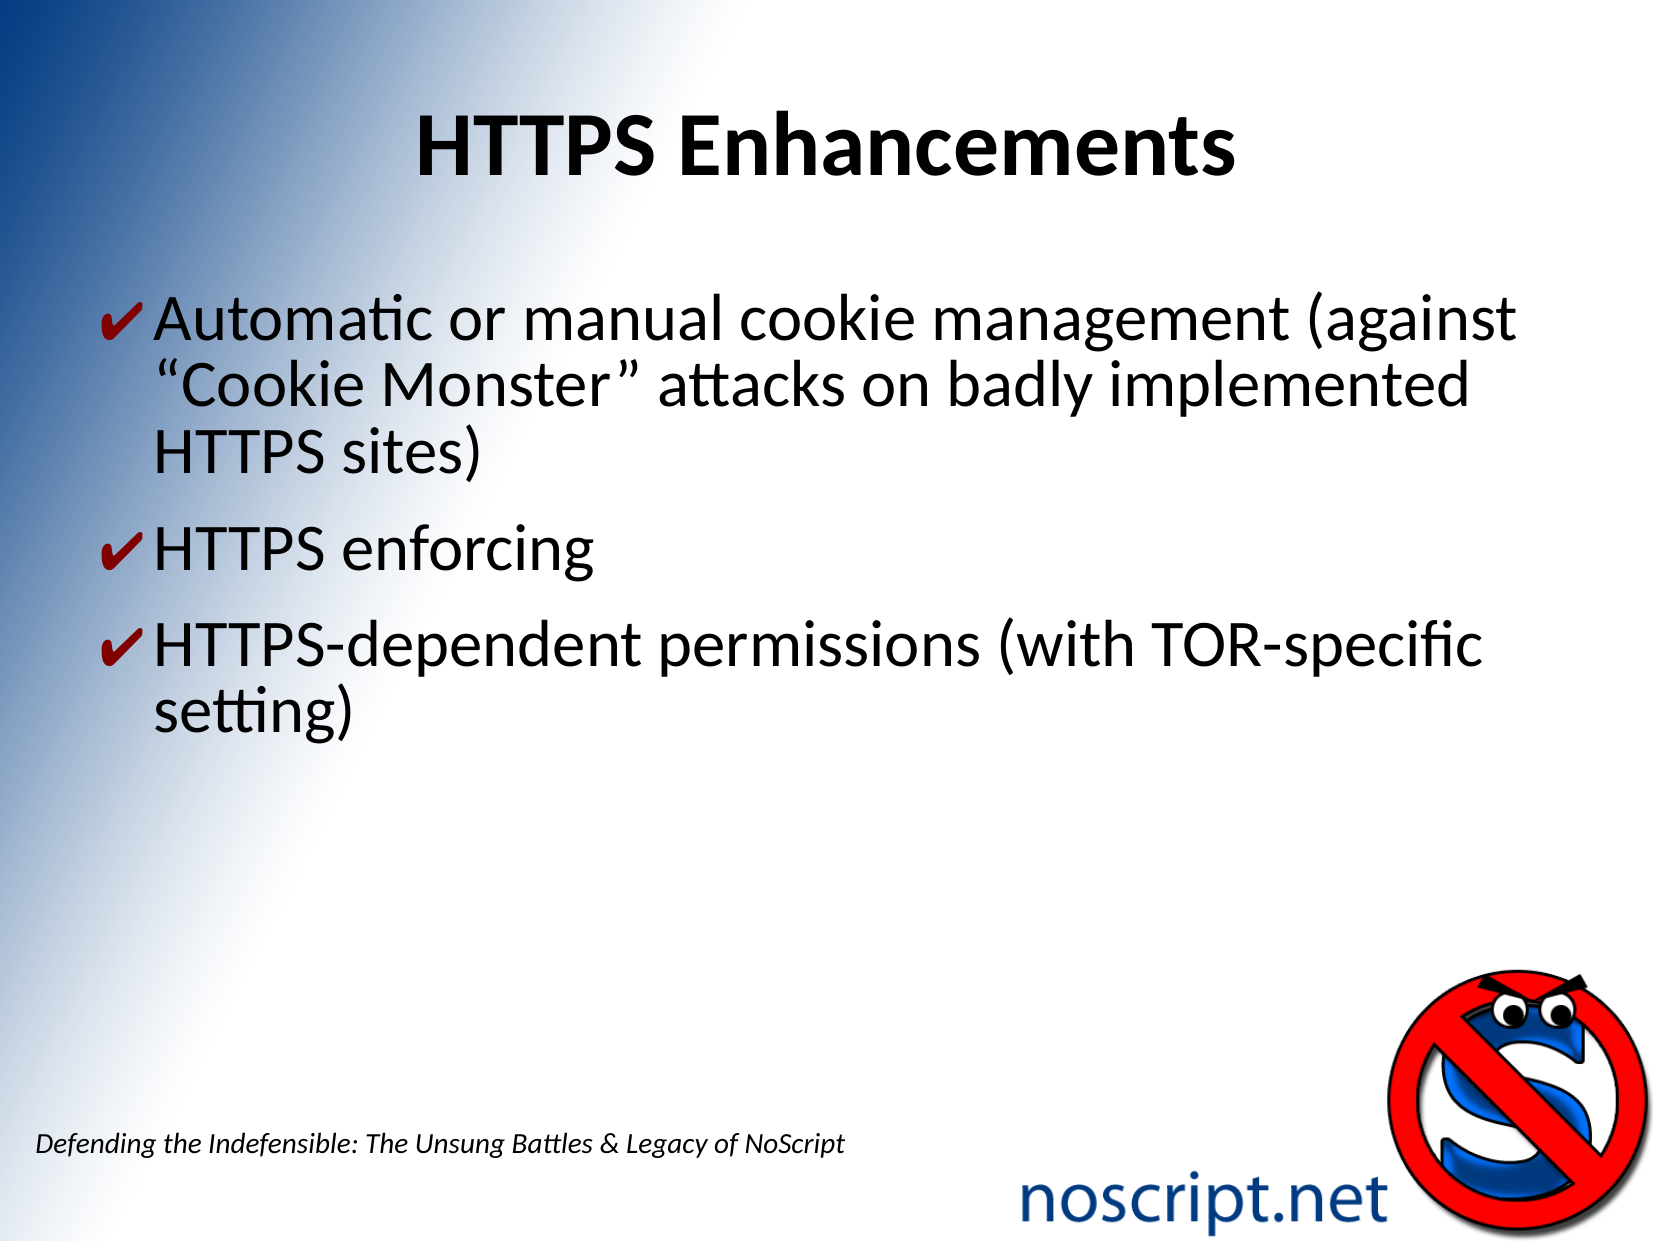

# HTTPS Enhancements
Automatic or manual cookie management (against “Cookie Monster” attacks on badly implemented HTTPS sites)
HTTPS enforcing
HTTPS-dependent permissions (with TOR-specific setting)
Defending the Indefensible: The Unsung Battles & Legacy of NoScript